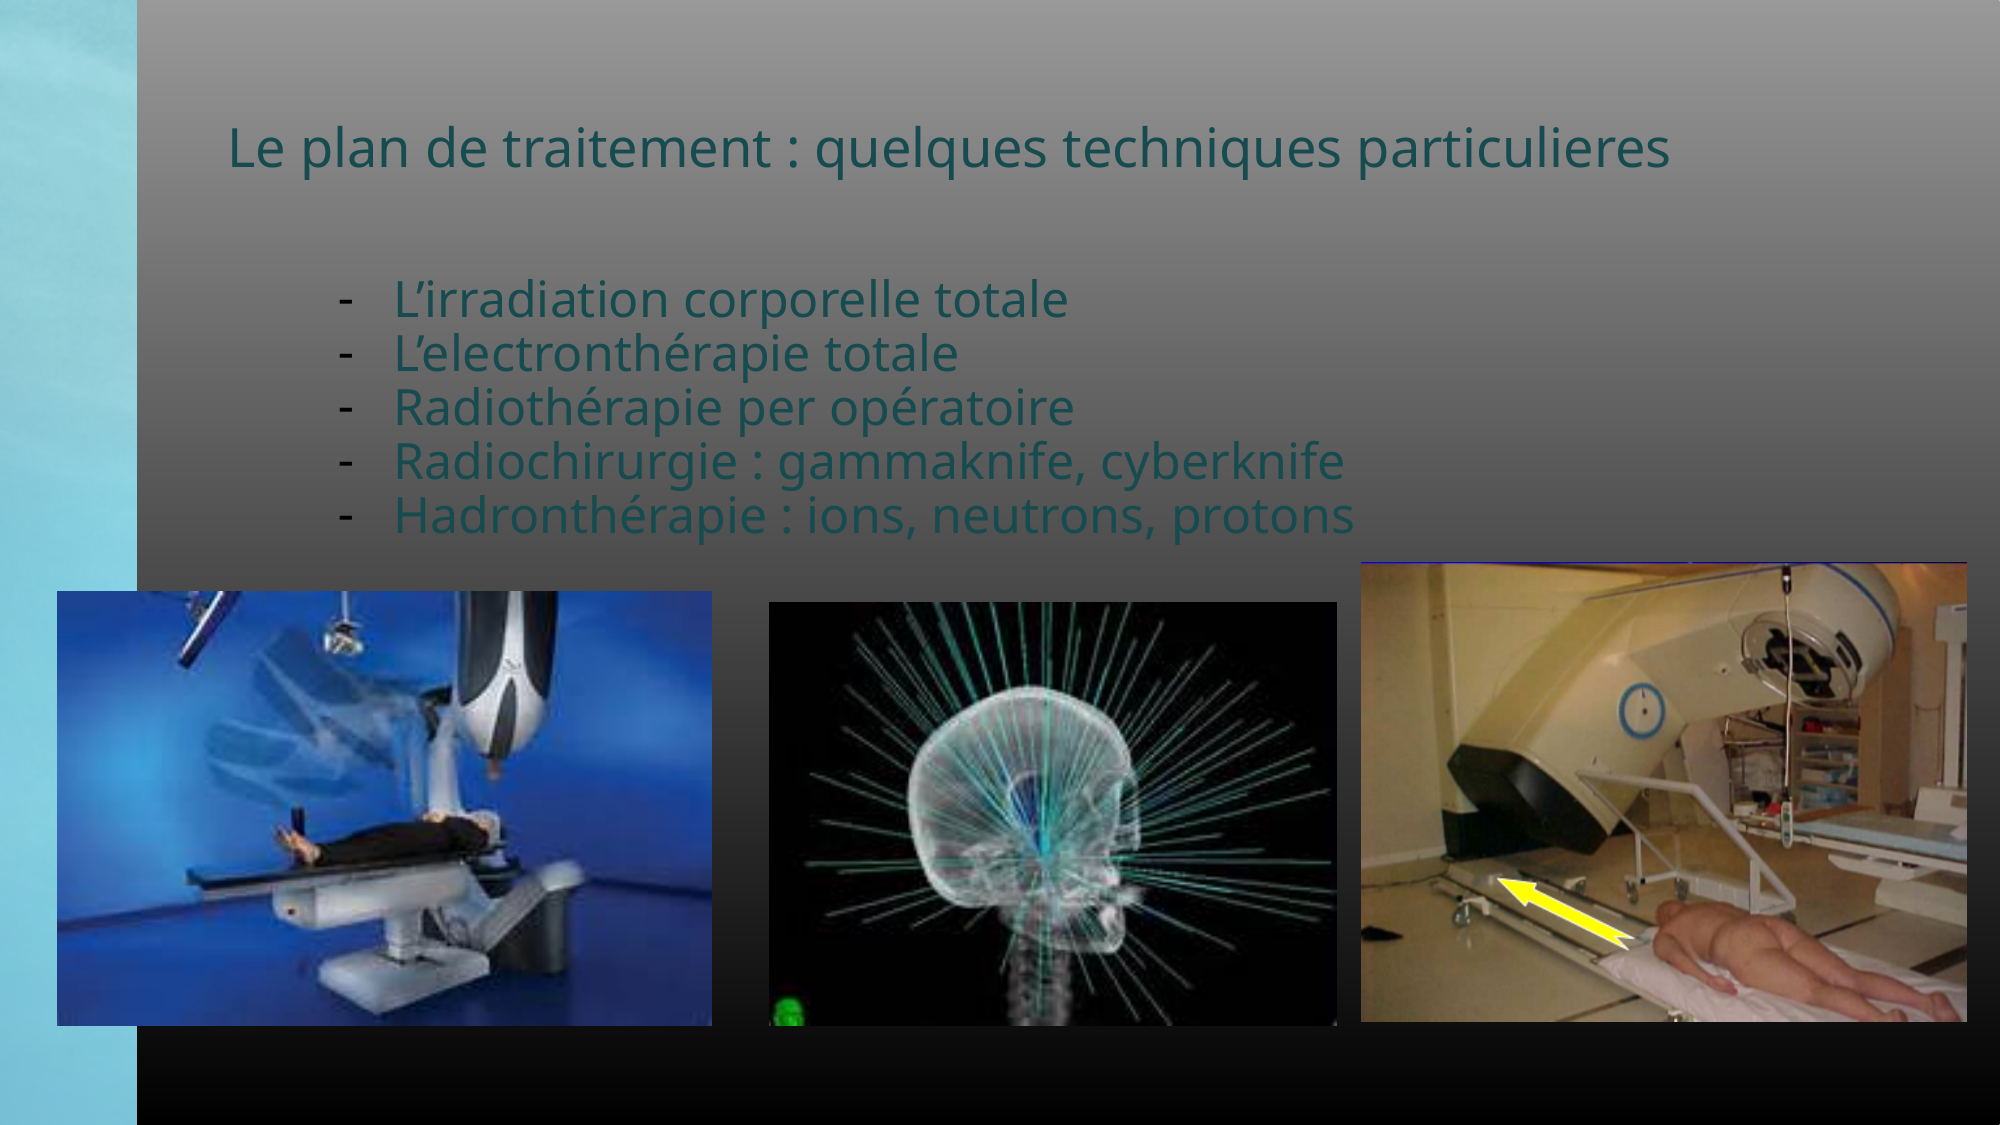

# Le plan de traitement : quelques techniques particulieres
L’irradiation corporelle totale
L’electronthérapie totale
Radiothérapie per opératoire
Radiochirurgie : gammaknife, cyberknife
Hadronthérapie : ions, neutrons, protons